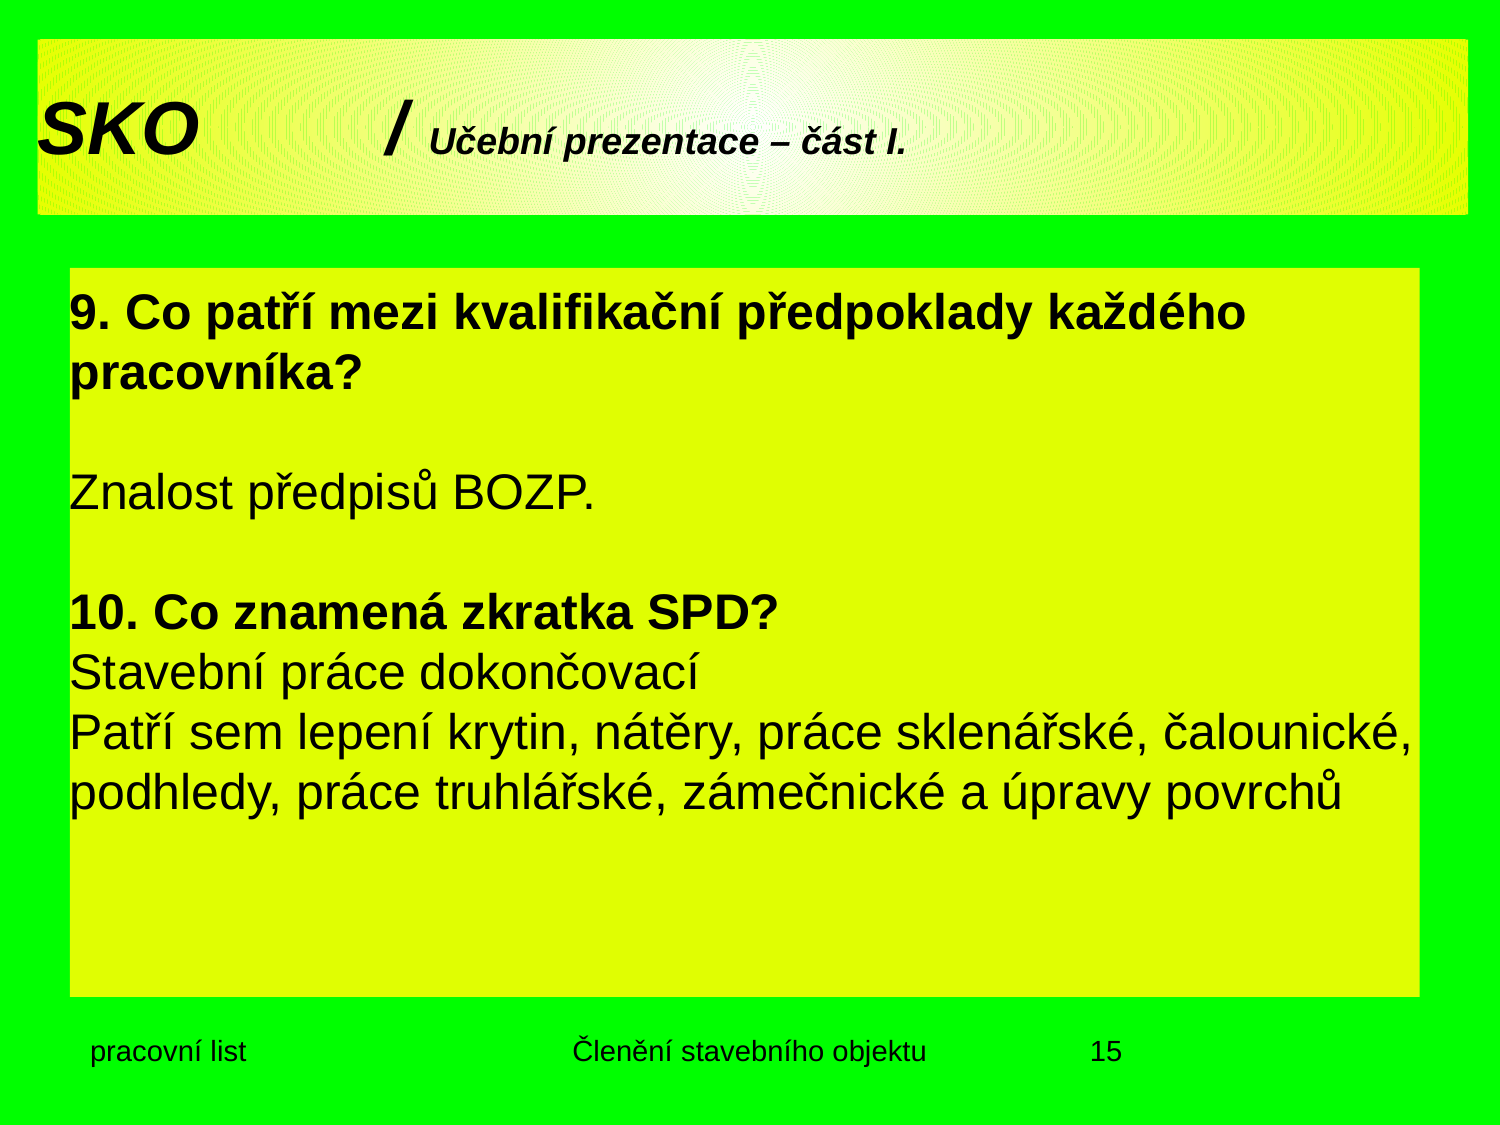

SKO / Učební prezentace – část I.
9. Co patří mezi kvalifikační předpoklady každého pracovníka?
Znalost předpisů BOZP.
10. Co znamená zkratka SPD?
Stavební práce dokončovací
Patří sem lepení krytin, nátěry, práce sklenářské, čalounické, podhledy, práce truhlářské, zámečnické a úpravy povrchů
pracovní list
Členění stavebního objektu